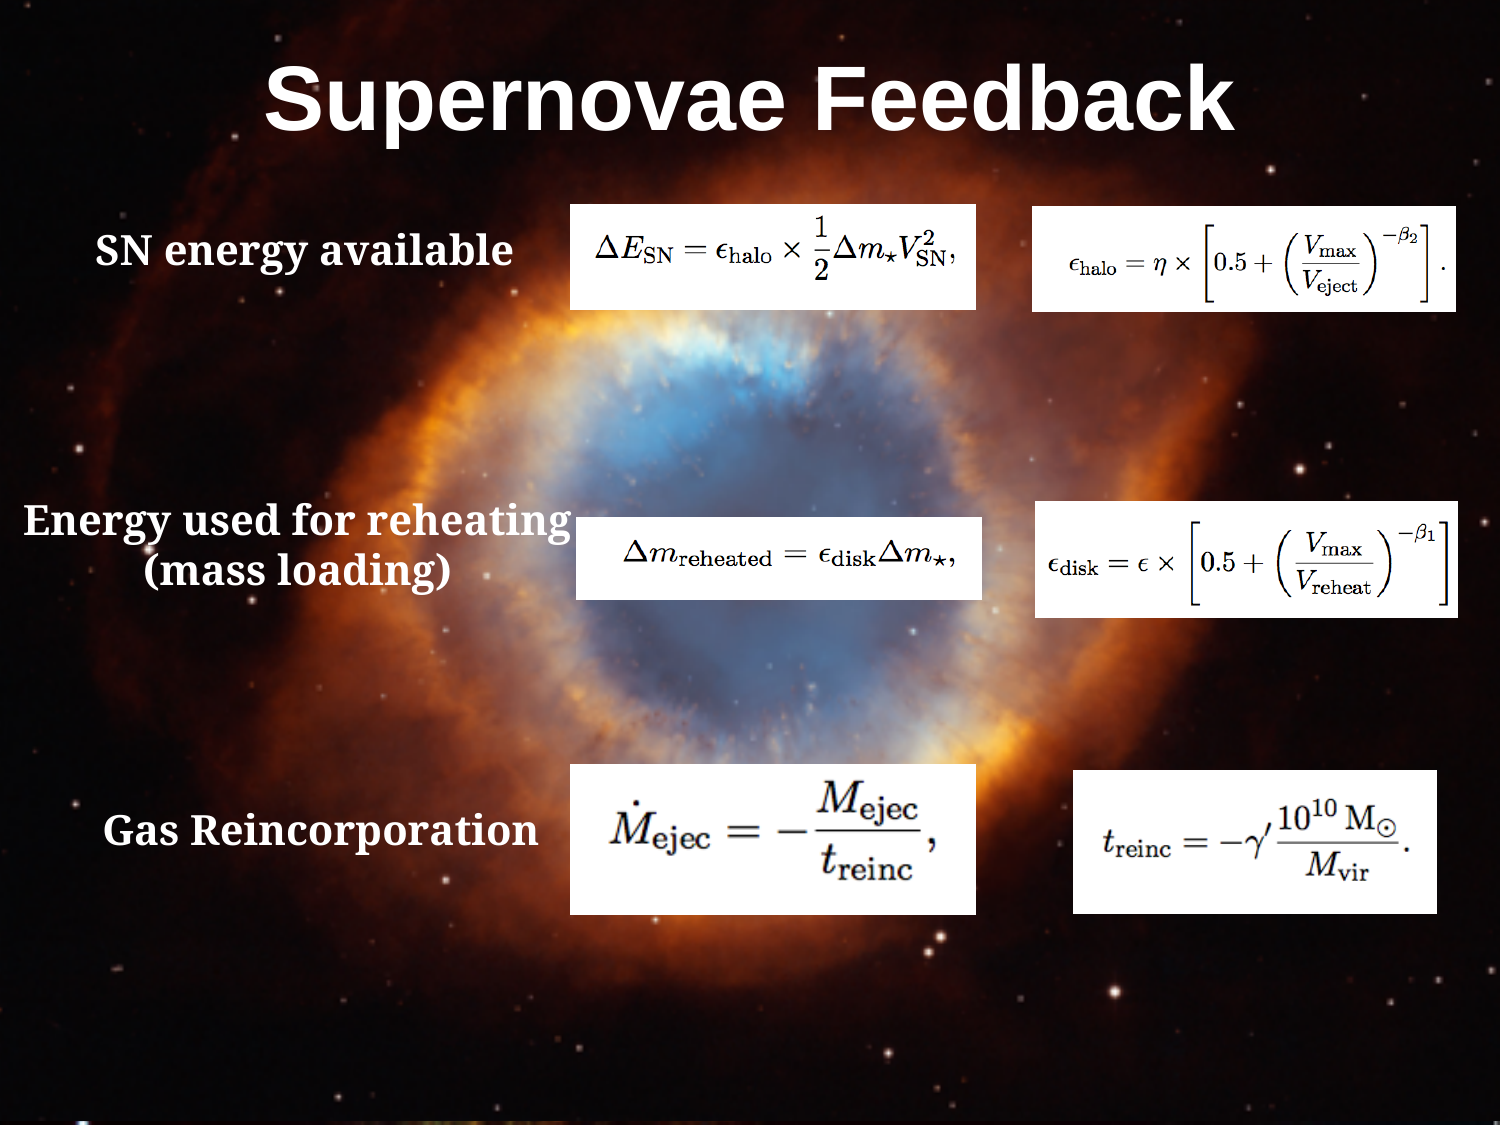

# Supernovae Feedback
SN energy available
Energy used for reheating
(mass loading)
Gas Reincorporation